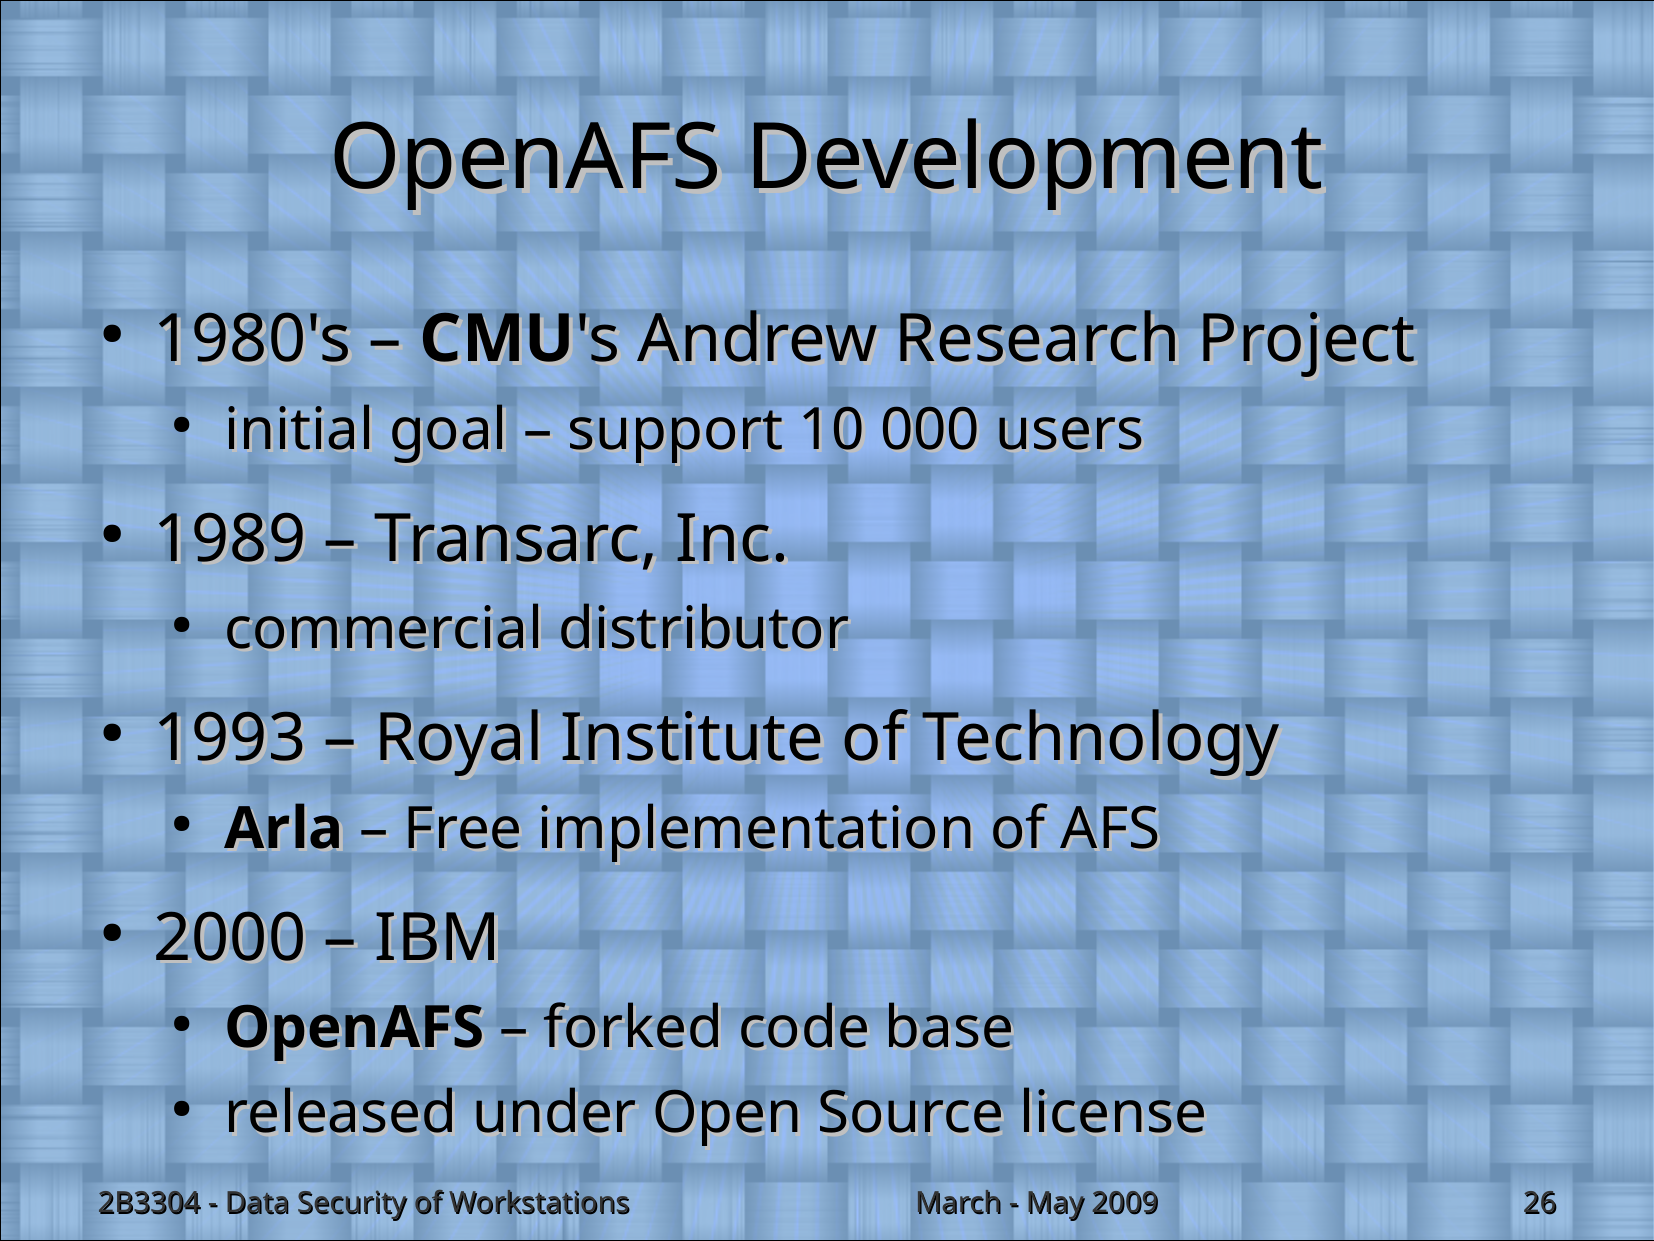

# OpenAFS Development
1980's – CMU's Andrew Research Project
initial goal – support 10 000 users
1989 – Transarc, Inc.
commercial distributor
1993 – Royal Institute of Technology
Arla – Free implementation of AFS
2000 – IBM
OpenAFS – forked code base
released under Open Source license